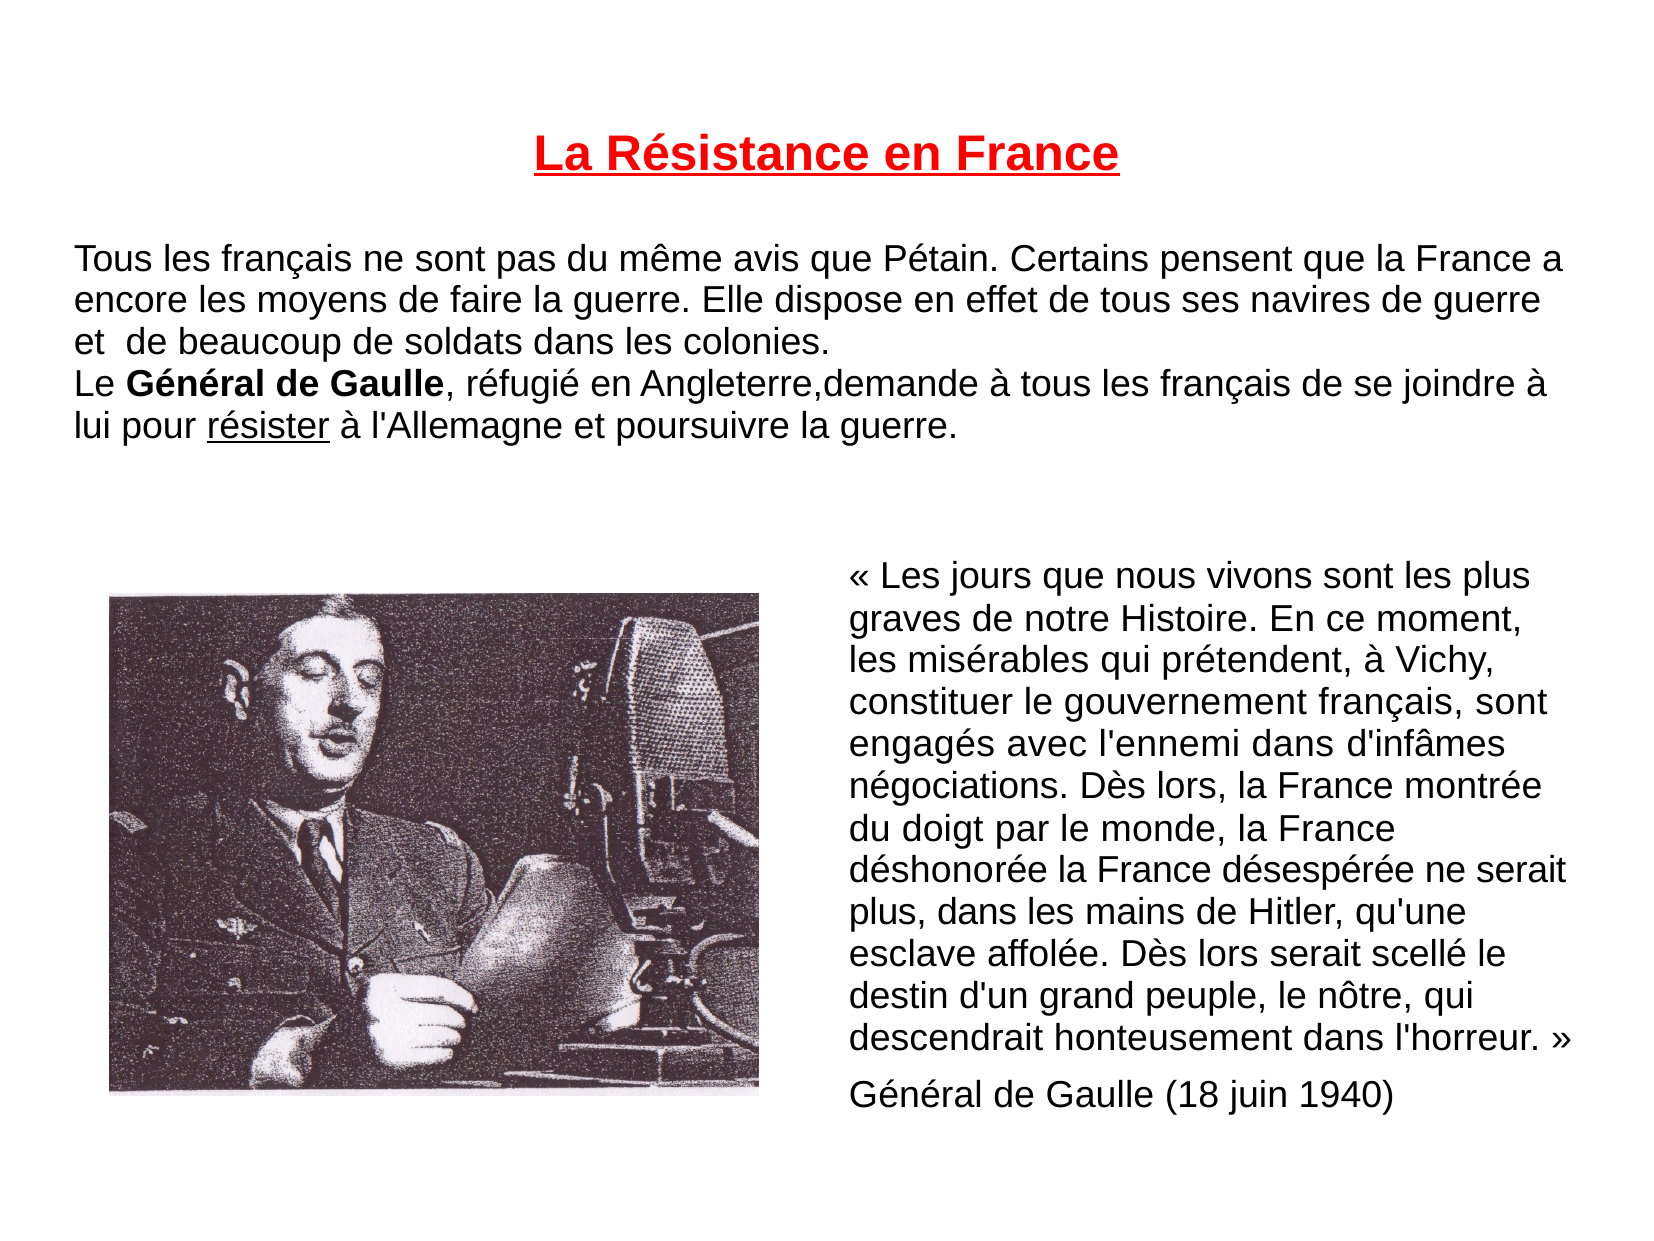

La Résistance en France
Tous les français ne sont pas du même avis que Pétain. Certains pensent que la France a encore les moyens de faire la guerre. Elle dispose en effet de tous ses navires de guerre et de beaucoup de soldats dans les colonies.
Le Général de Gaulle, réfugié en Angleterre,demande à tous les français de se joindre à lui pour résister à l'Allemagne et poursuivre la guerre.
« Les jours que nous vivons sont les plus graves de notre Histoire. En ce moment, les misérables qui prétendent, à Vichy, constituer le gouvernement français, sont engagés avec l'ennemi dans d'infâmes négociations. Dès lors, la France montrée du doigt par le monde, la France déshonorée la France désespérée ne serait plus, dans les mains de Hitler, qu'une esclave affolée. Dès lors serait scellé le destin d'un grand peuple, le nôtre, qui descendrait honteusement dans l'horreur. »
Général de Gaulle (18 juin 1940)